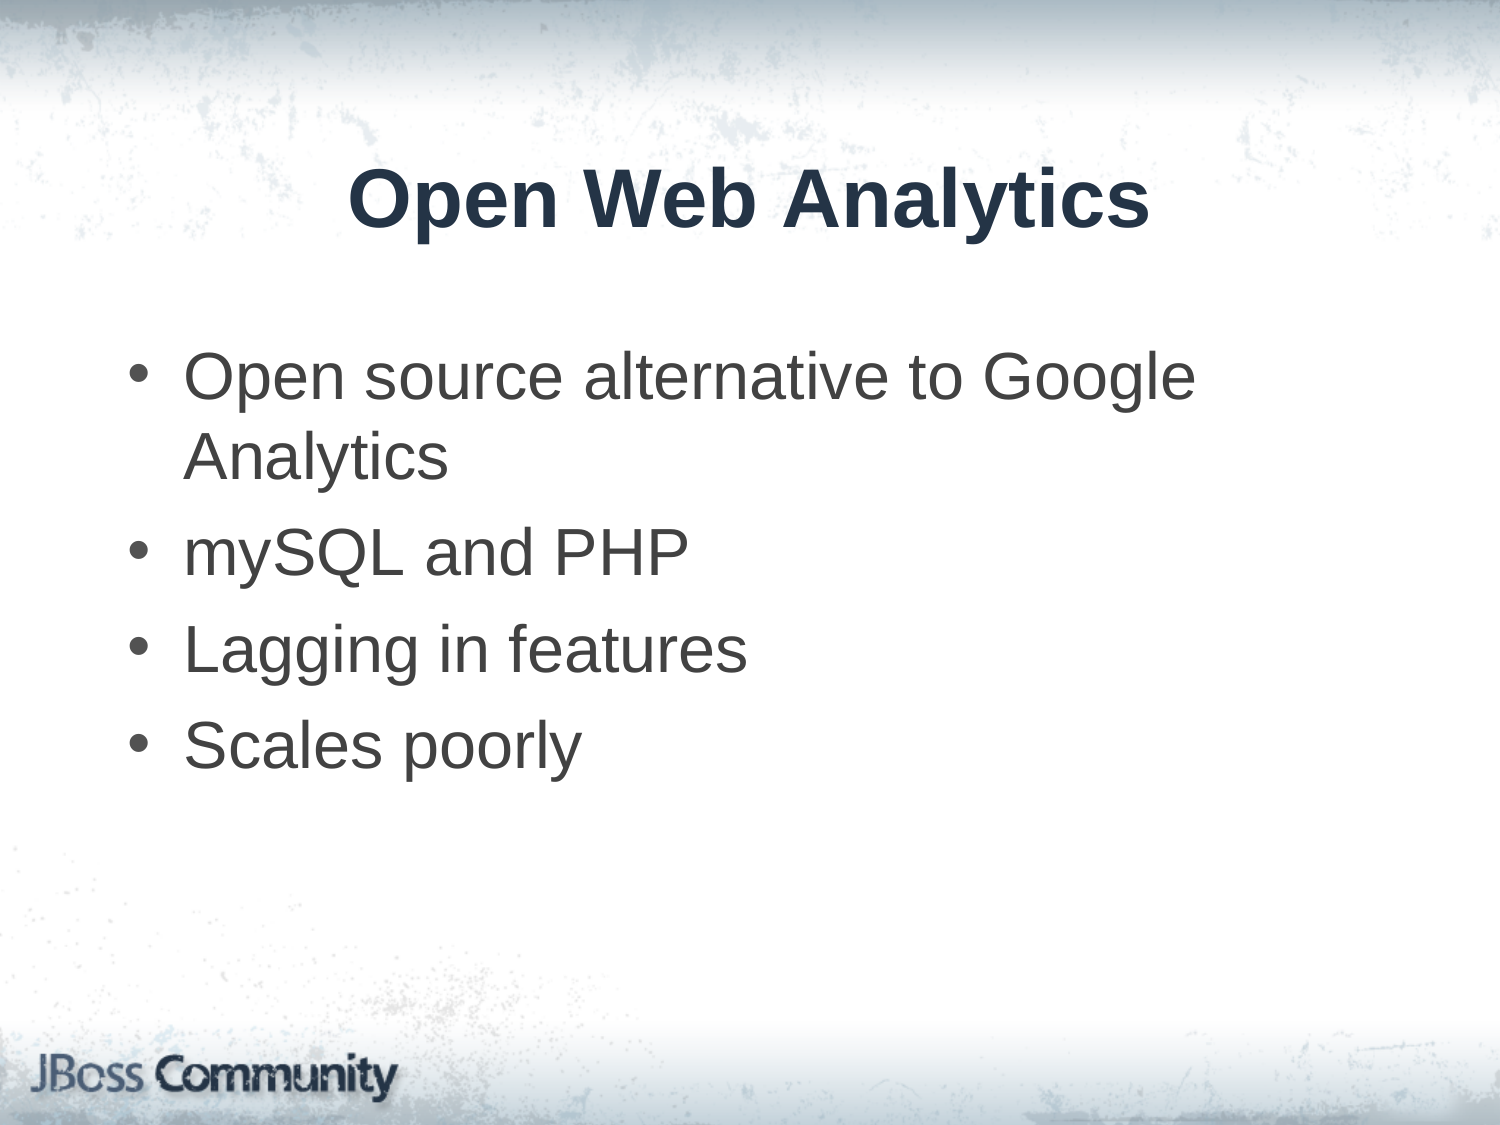

# Open Web Analytics
Open source alternative to Google Analytics
mySQL and PHP
Lagging in features
Scales poorly